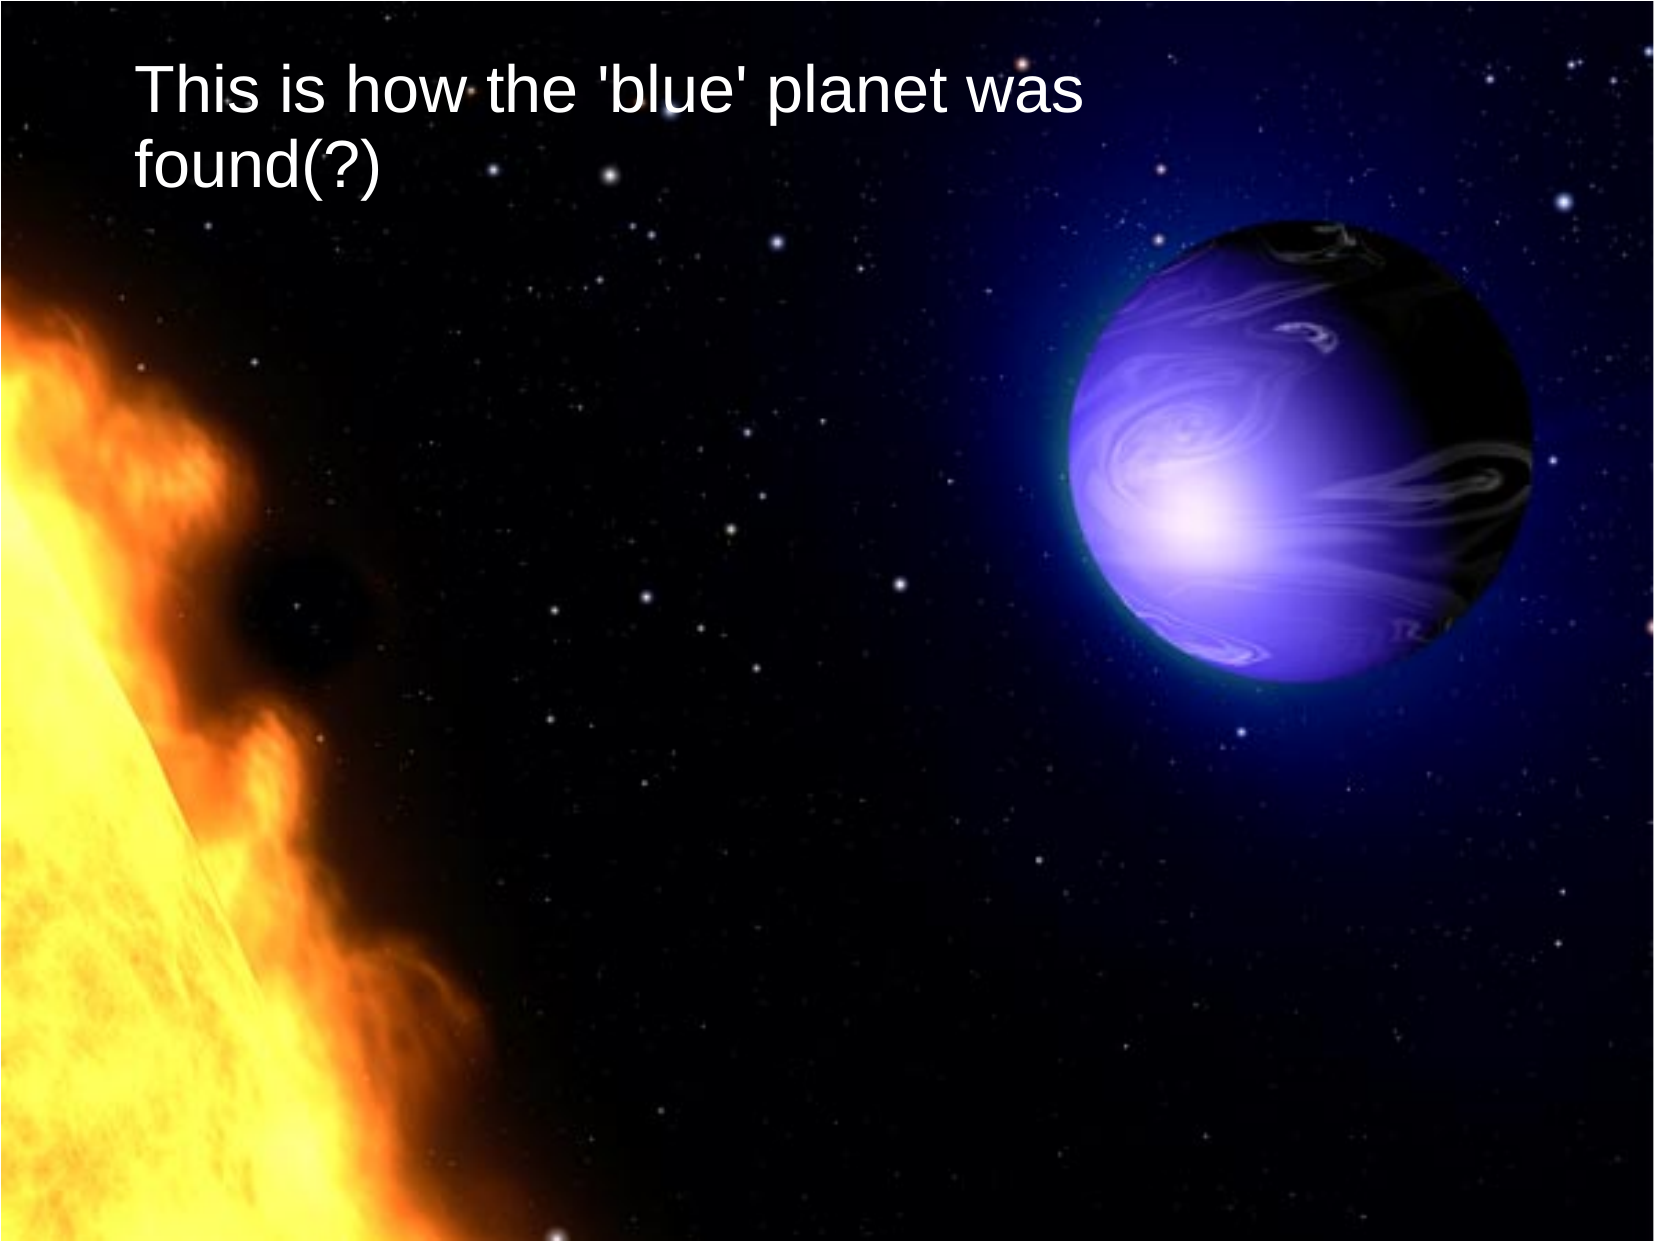

This is how the 'blue' planet was found(?)